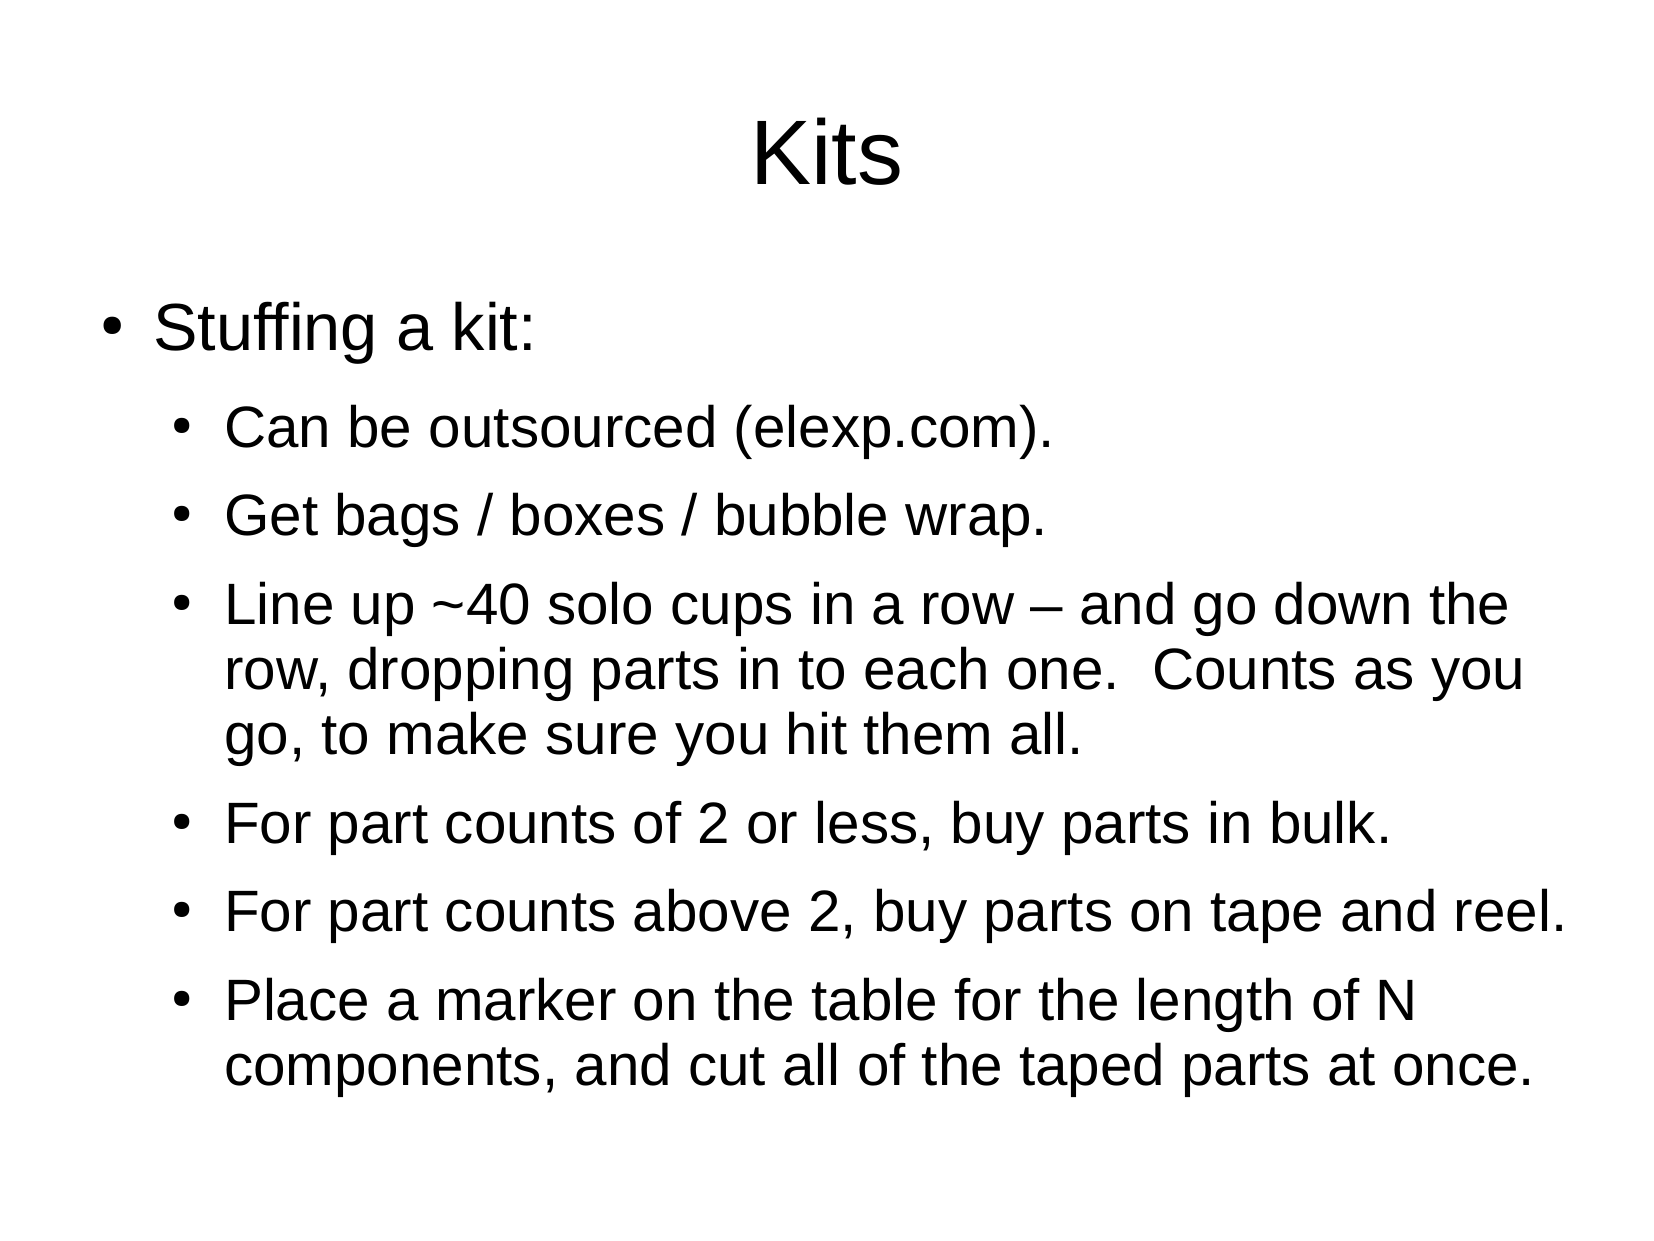

# Kits
Stuffing a kit:
Can be outsourced (elexp.com).
Get bags / boxes / bubble wrap.
Line up ~40 solo cups in a row – and go down the row, dropping parts in to each one. Counts as you go, to make sure you hit them all.
For part counts of 2 or less, buy parts in bulk.
For part counts above 2, buy parts on tape and reel.
Place a marker on the table for the length of N components, and cut all of the taped parts at once.